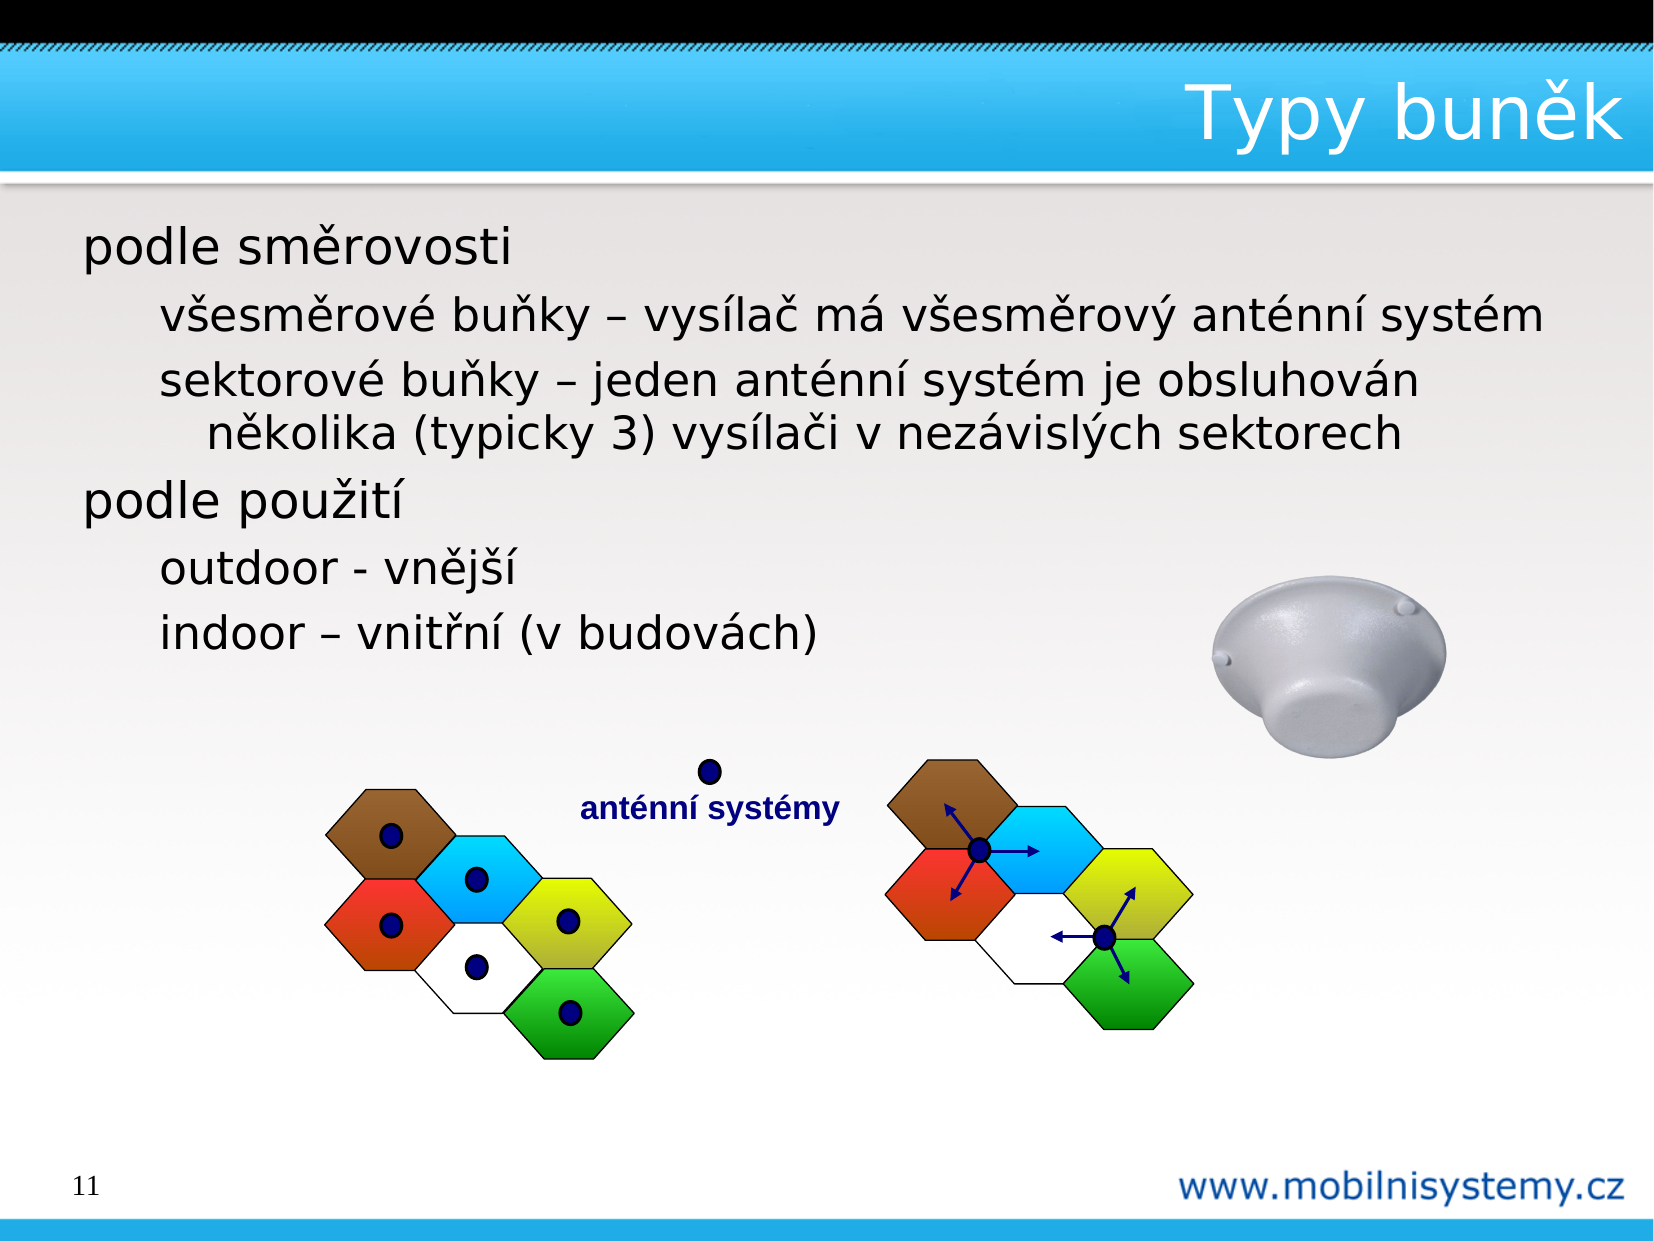

# Typy buněk
podle směrovosti
všesměrové buňky – vysílač má všesměrový anténní systém
sektorové buňky – jeden anténní systém je obsluhován několika (typicky 3) vysílači v nezávislých sektorech
podle použití
outdoor - vnější
indoor – vnitřní (v budovách)
anténní systémy
11